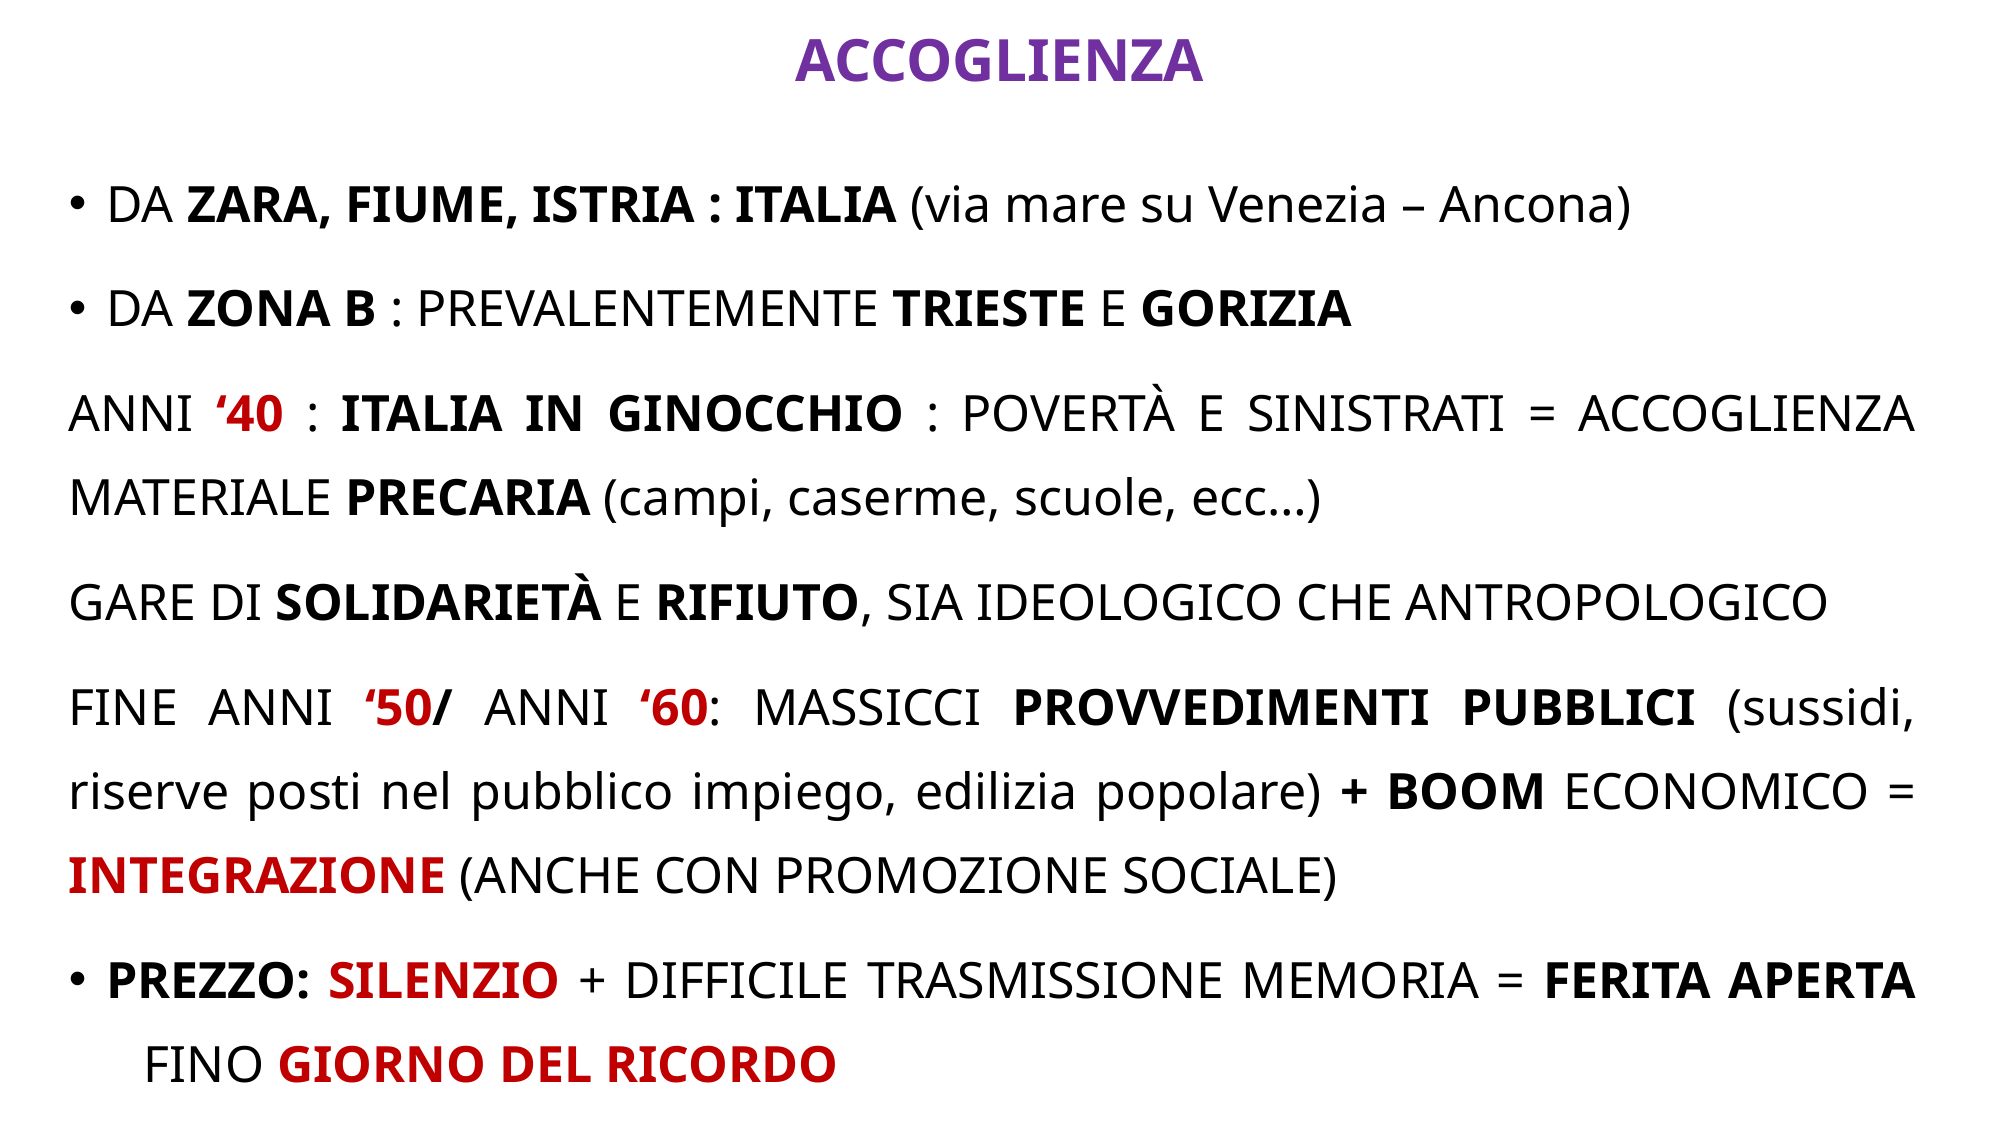

# ACCOGLIENZA
DA ZARA, FIUME, ISTRIA : ITALIA (via mare su Venezia – Ancona)
DA ZONA B : PREVALENTEMENTE TRIESTE E GORIZIA
ANNI ‘40 : ITALIA IN GINOCCHIO : POVERTÀ E SINISTRATI = ACCOGLIENZA MATERIALE PRECARIA (campi, caserme, scuole, ecc…)
GARE DI SOLIDARIETÀ E RIFIUTO, SIA IDEOLOGICO CHE ANTROPOLOGICO
FINE ANNI ‘50/ ANNI ‘60: MASSICCI PROVVEDIMENTI PUBBLICI (sussidi, riserve posti nel pubblico impiego, edilizia popolare) + BOOM ECONOMICO = INTEGRAZIONE (ANCHE CON PROMOZIONE SOCIALE)
PREZZO: SILENZIO + DIFFICILE TRASMISSIONE MEMORIA = FERITA APERTA FINO GIORNO DEL RICORDO